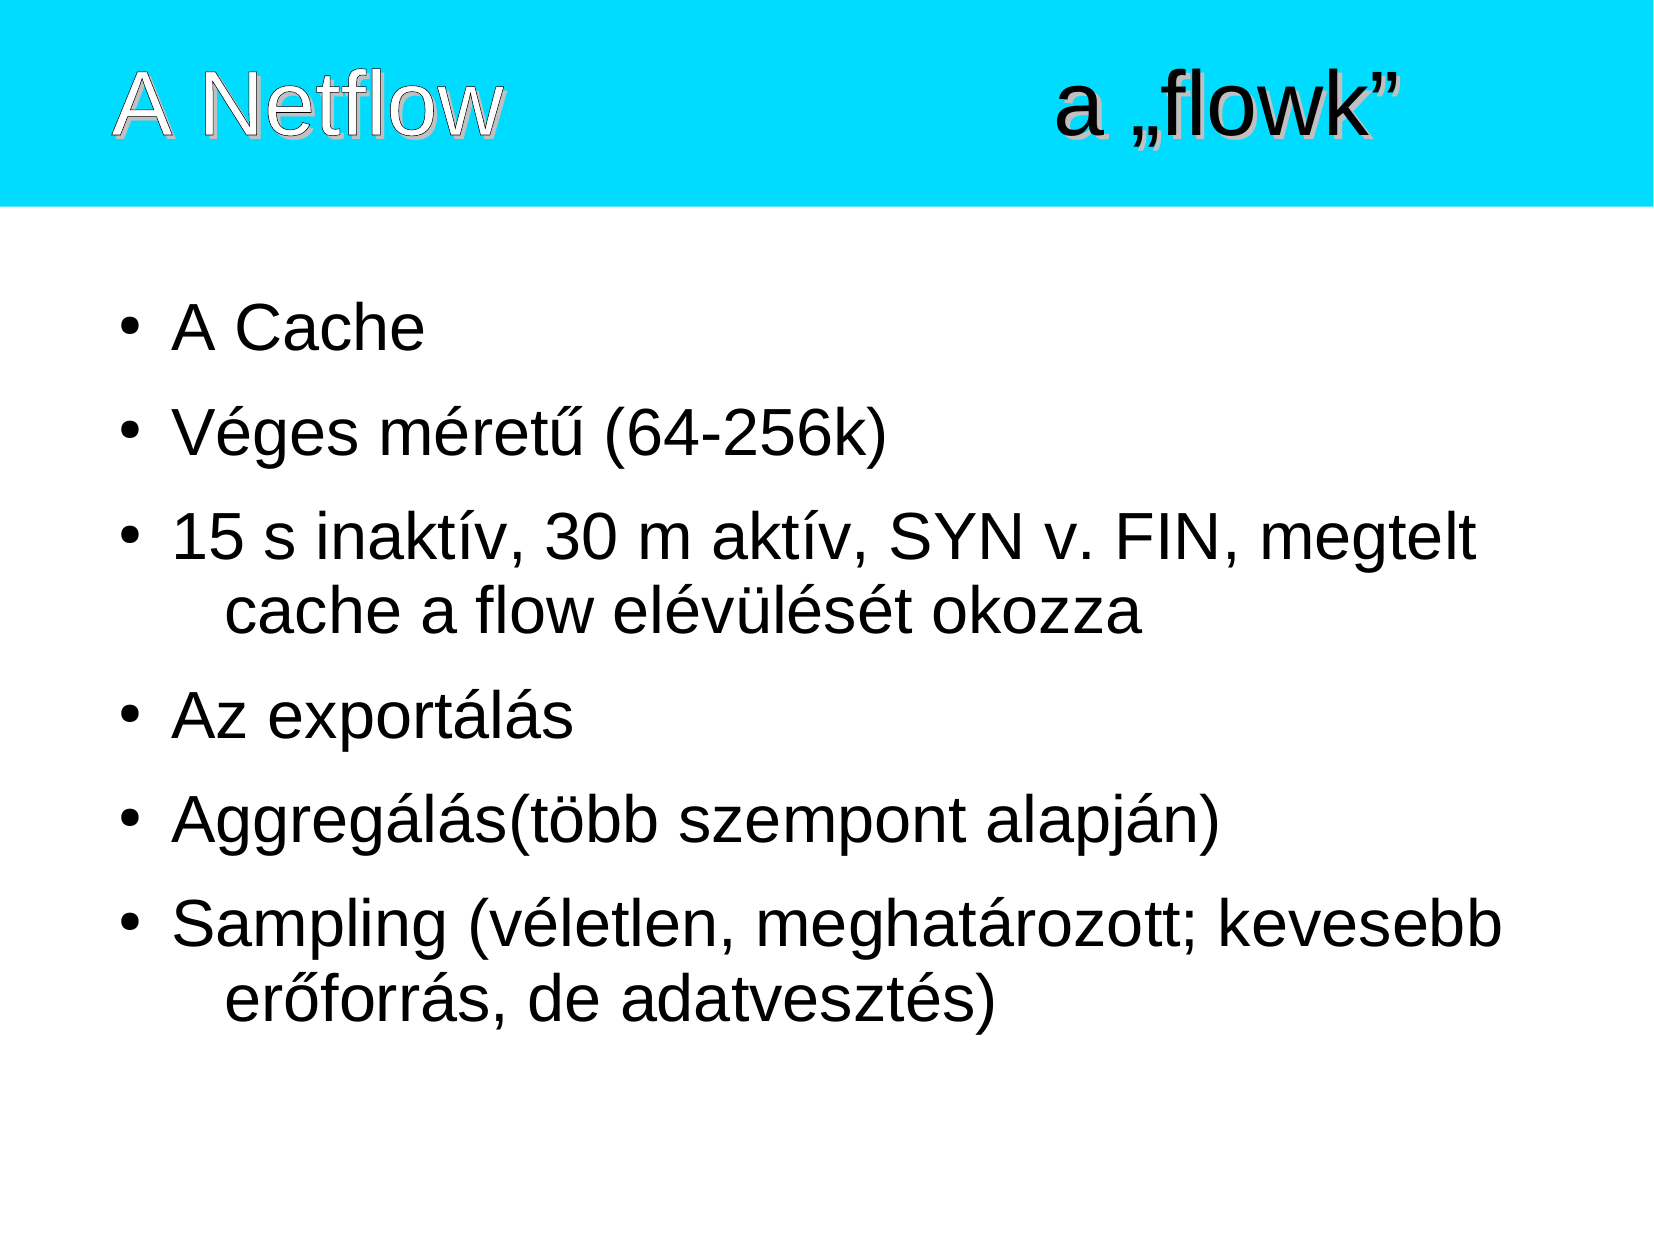

A Netflow	a „flowk”
# A Netflow
A Cache
Véges méretű (64-256k)
15 s inaktív, 30 m aktív, SYN v. FIN, megtelt cache a flow elévülését okozza
Az exportálás
Aggregálás(több szempont alapján)
Sampling (véletlen, meghatározott; kevesebb erőforrás, de adatvesztés)